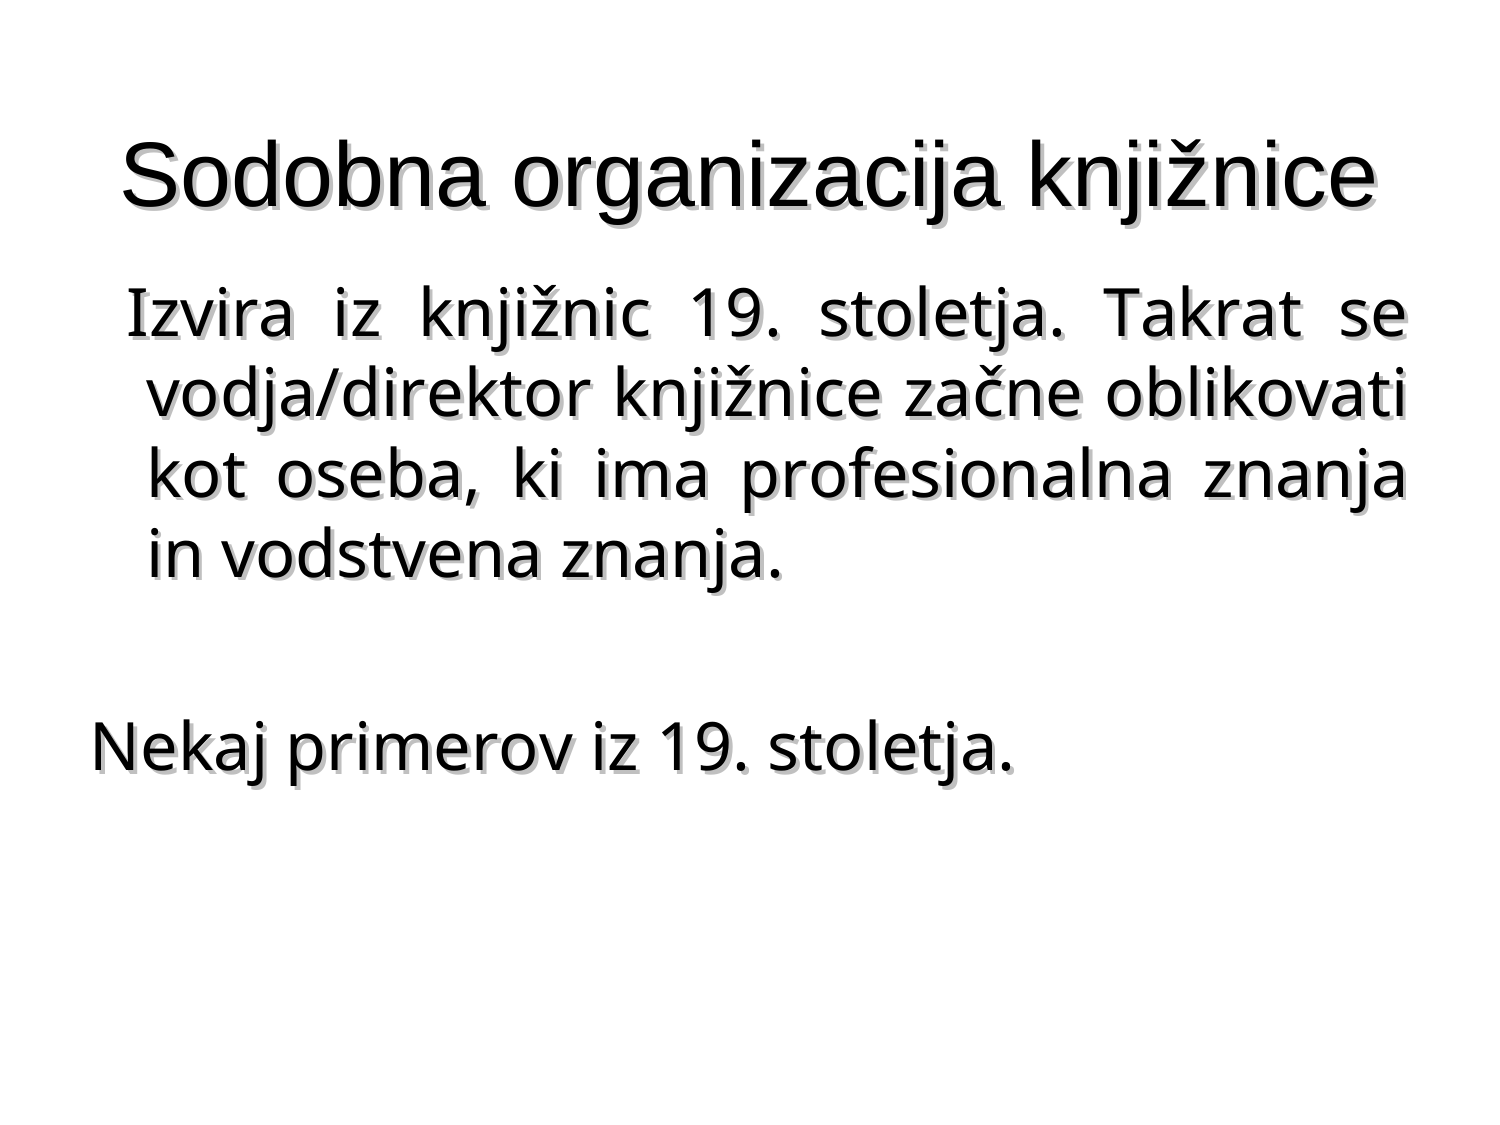

# Sodobna organizacija knjižnice
 Izvira iz knjižnic 19. stoletja. Takrat se vodja/direktor knjižnice začne oblikovati kot oseba, ki ima profesionalna znanja in vodstvena znanja.
Nekaj primerov iz 19. stoletja.
5
Oddelek za bibliotekarstvo, informacijsko znanost in knjigarstvo, Filozofska fakulteta